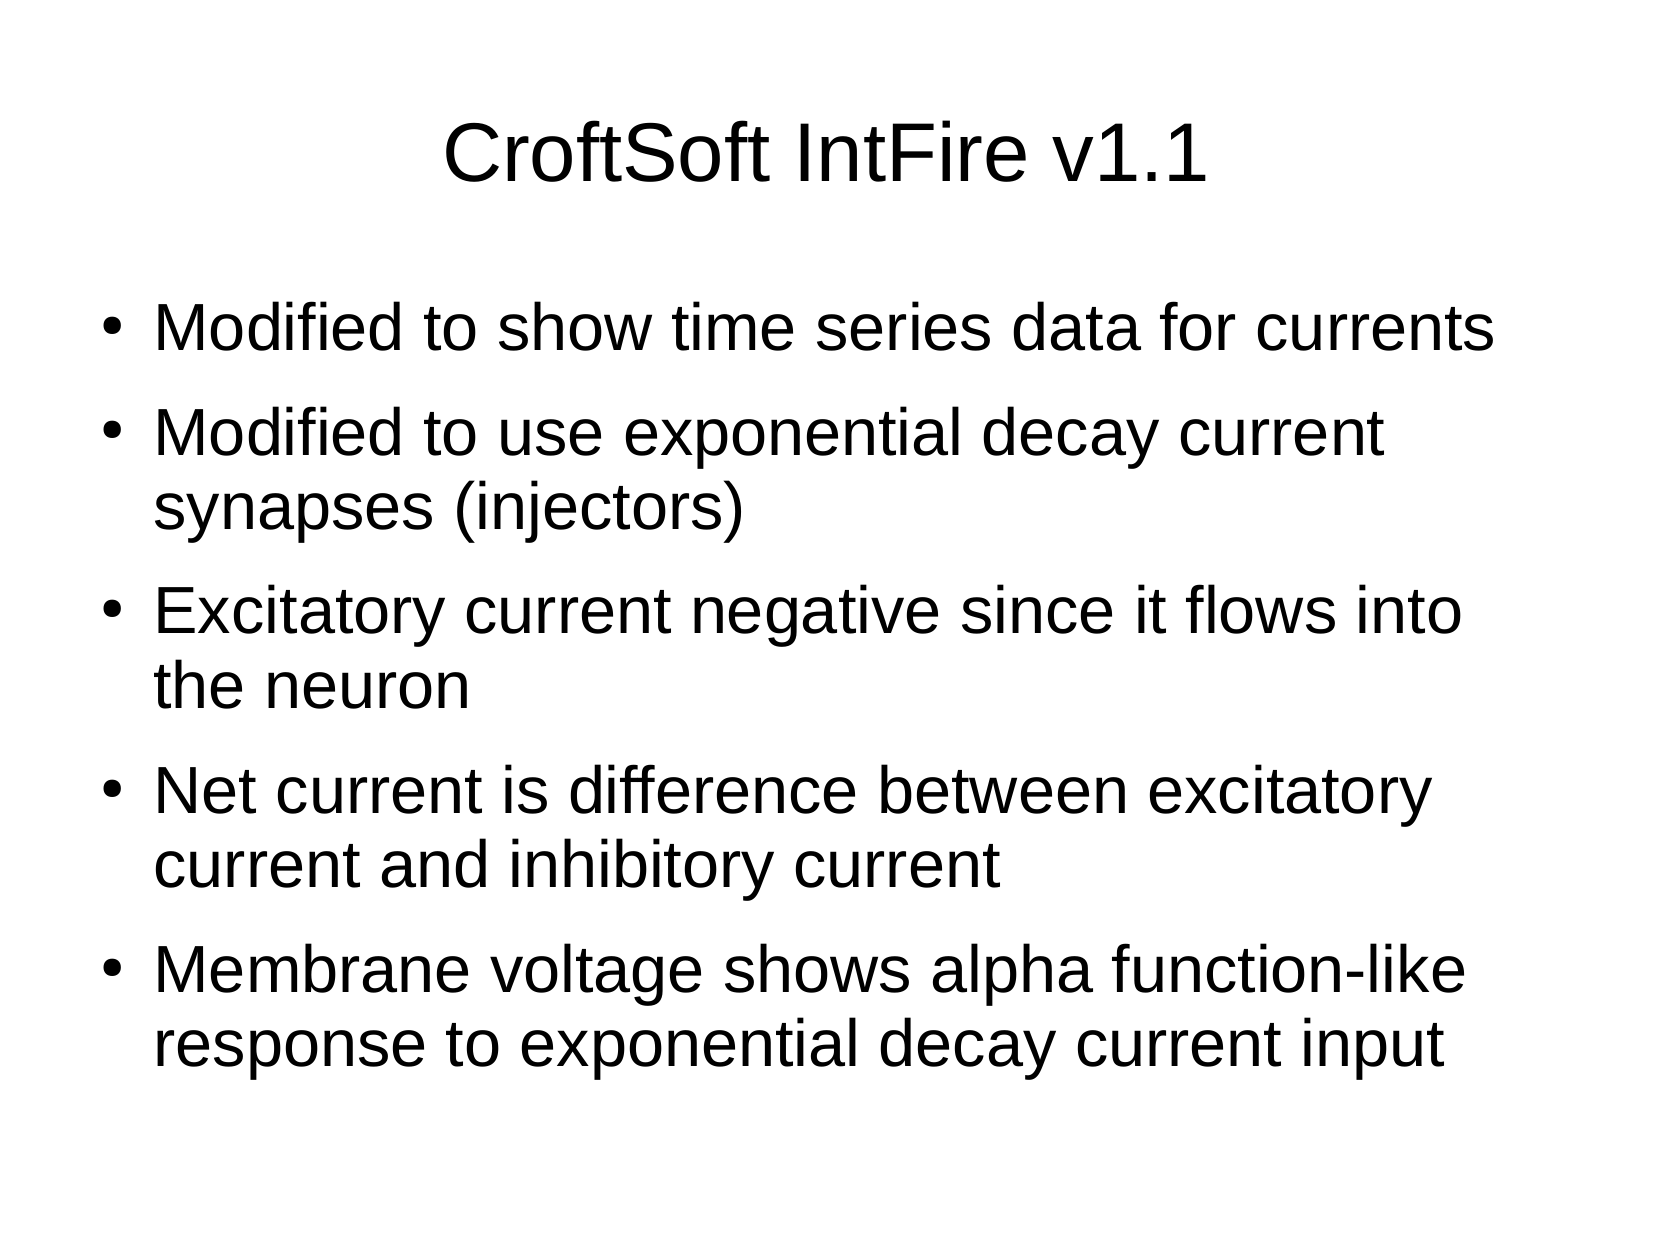

# CroftSoft IntFire v1.1
Modified to show time series data for currents
Modified to use exponential decay current synapses (injectors)
Excitatory current negative since it flows into the neuron
Net current is difference between excitatory current and inhibitory current
Membrane voltage shows alpha function-like response to exponential decay current input